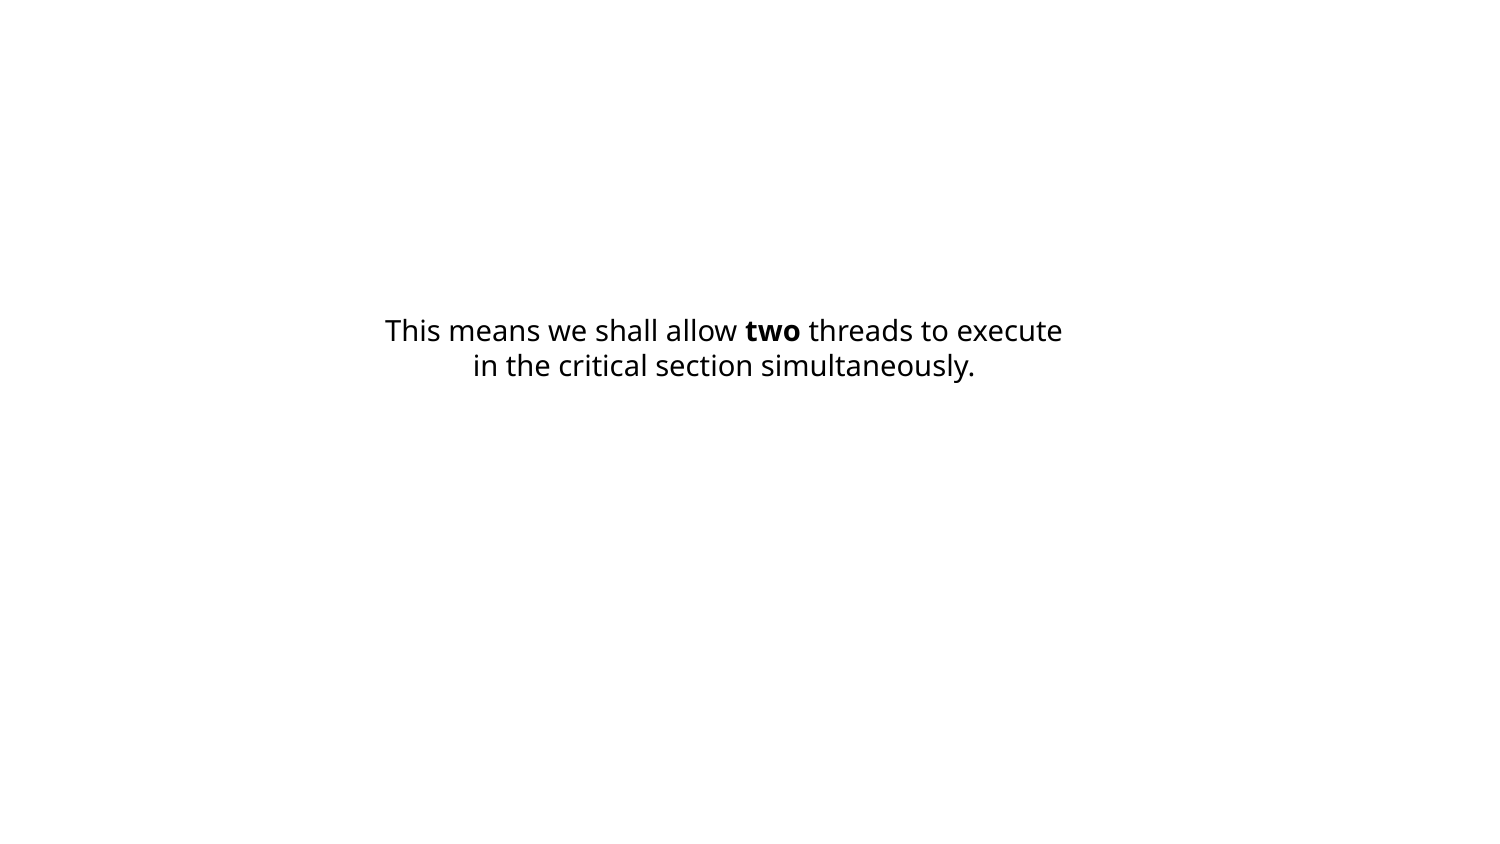

This means we shall allow two threads to execute
in the critical section simultaneously.